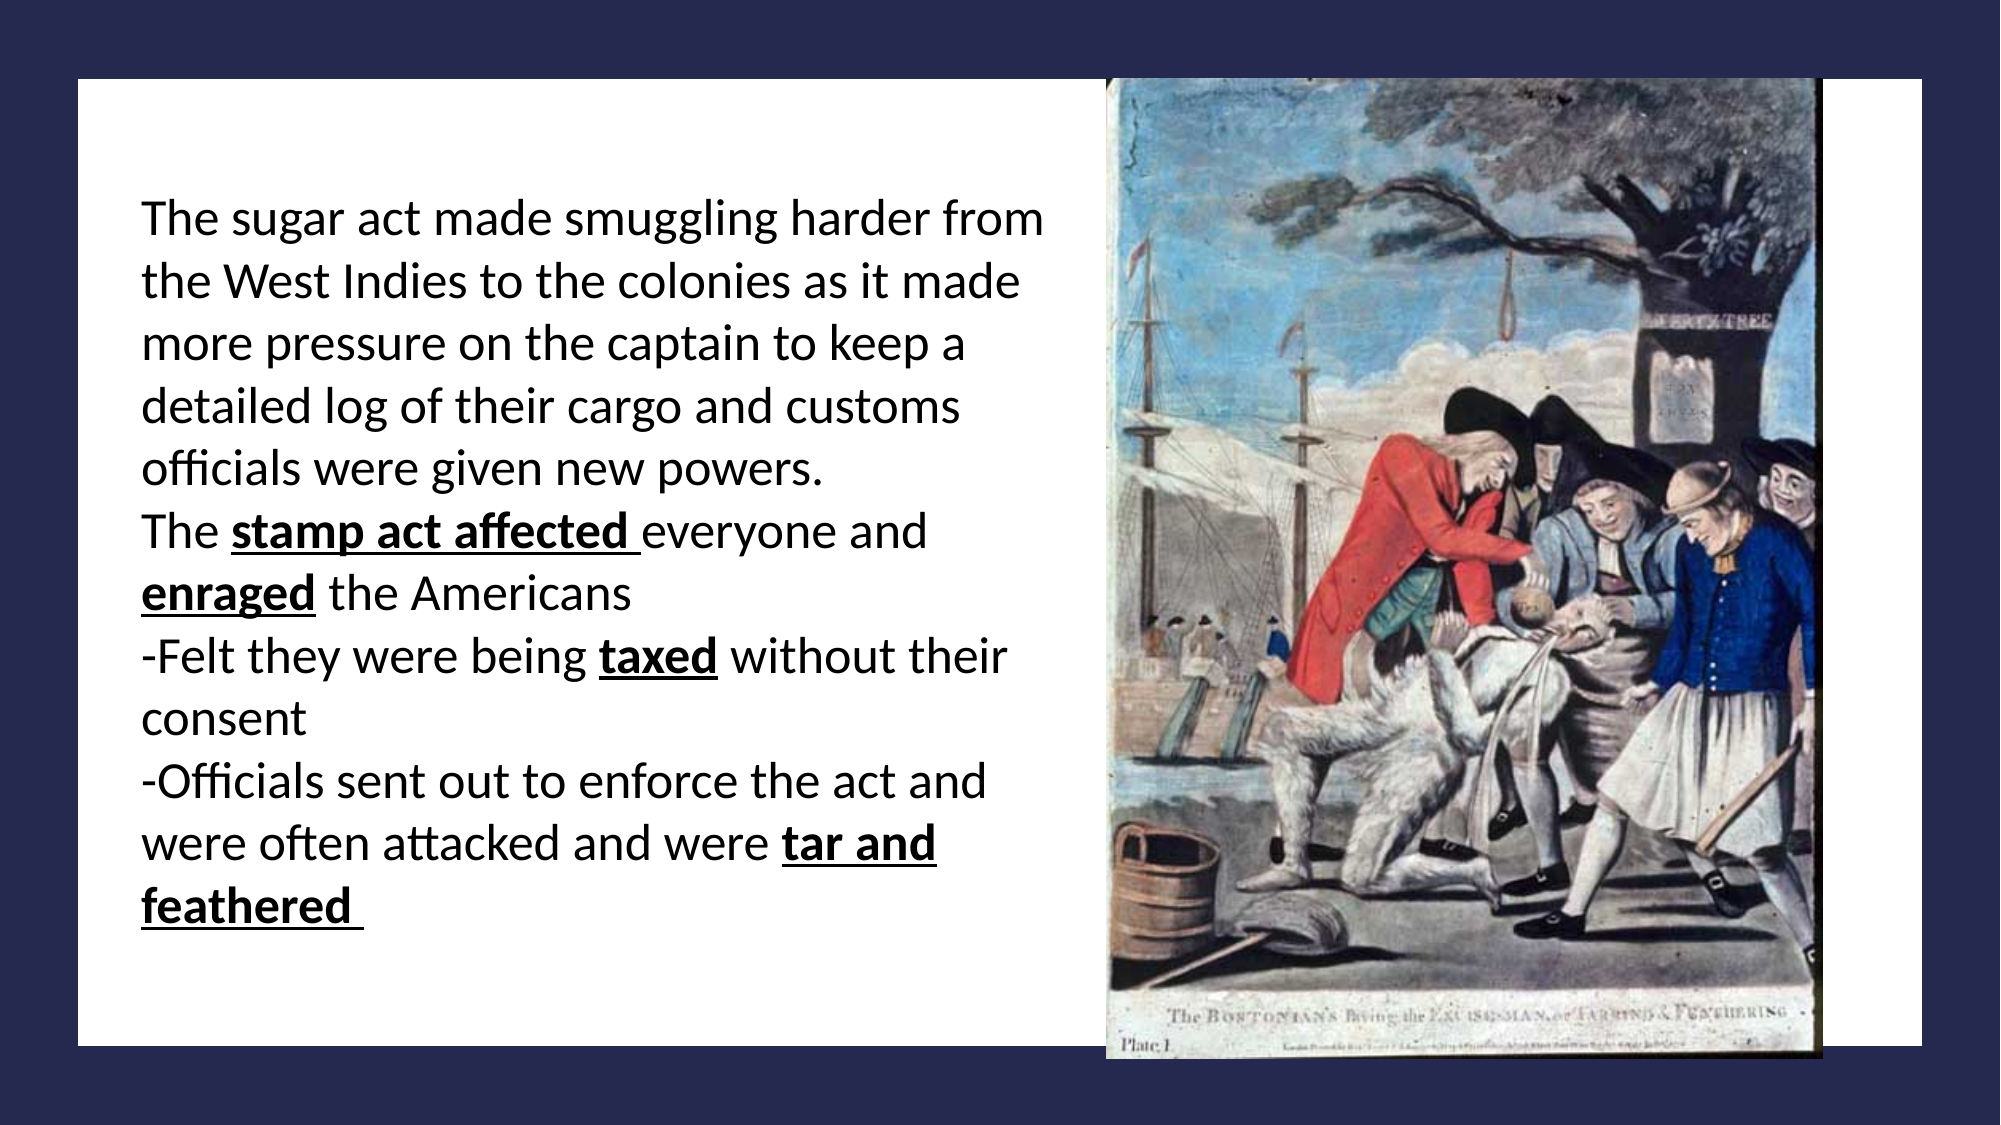

The sugar act made smuggling harder from the West Indies to the colonies as it made more pressure on the captain to keep a detailed log of their cargo and customs officials were given new powers.
The stamp act affected everyone and enraged the Americans
-Felt they were being taxed without their consent
-Officials sent out to enforce the act and were often attacked and were tar and feathered